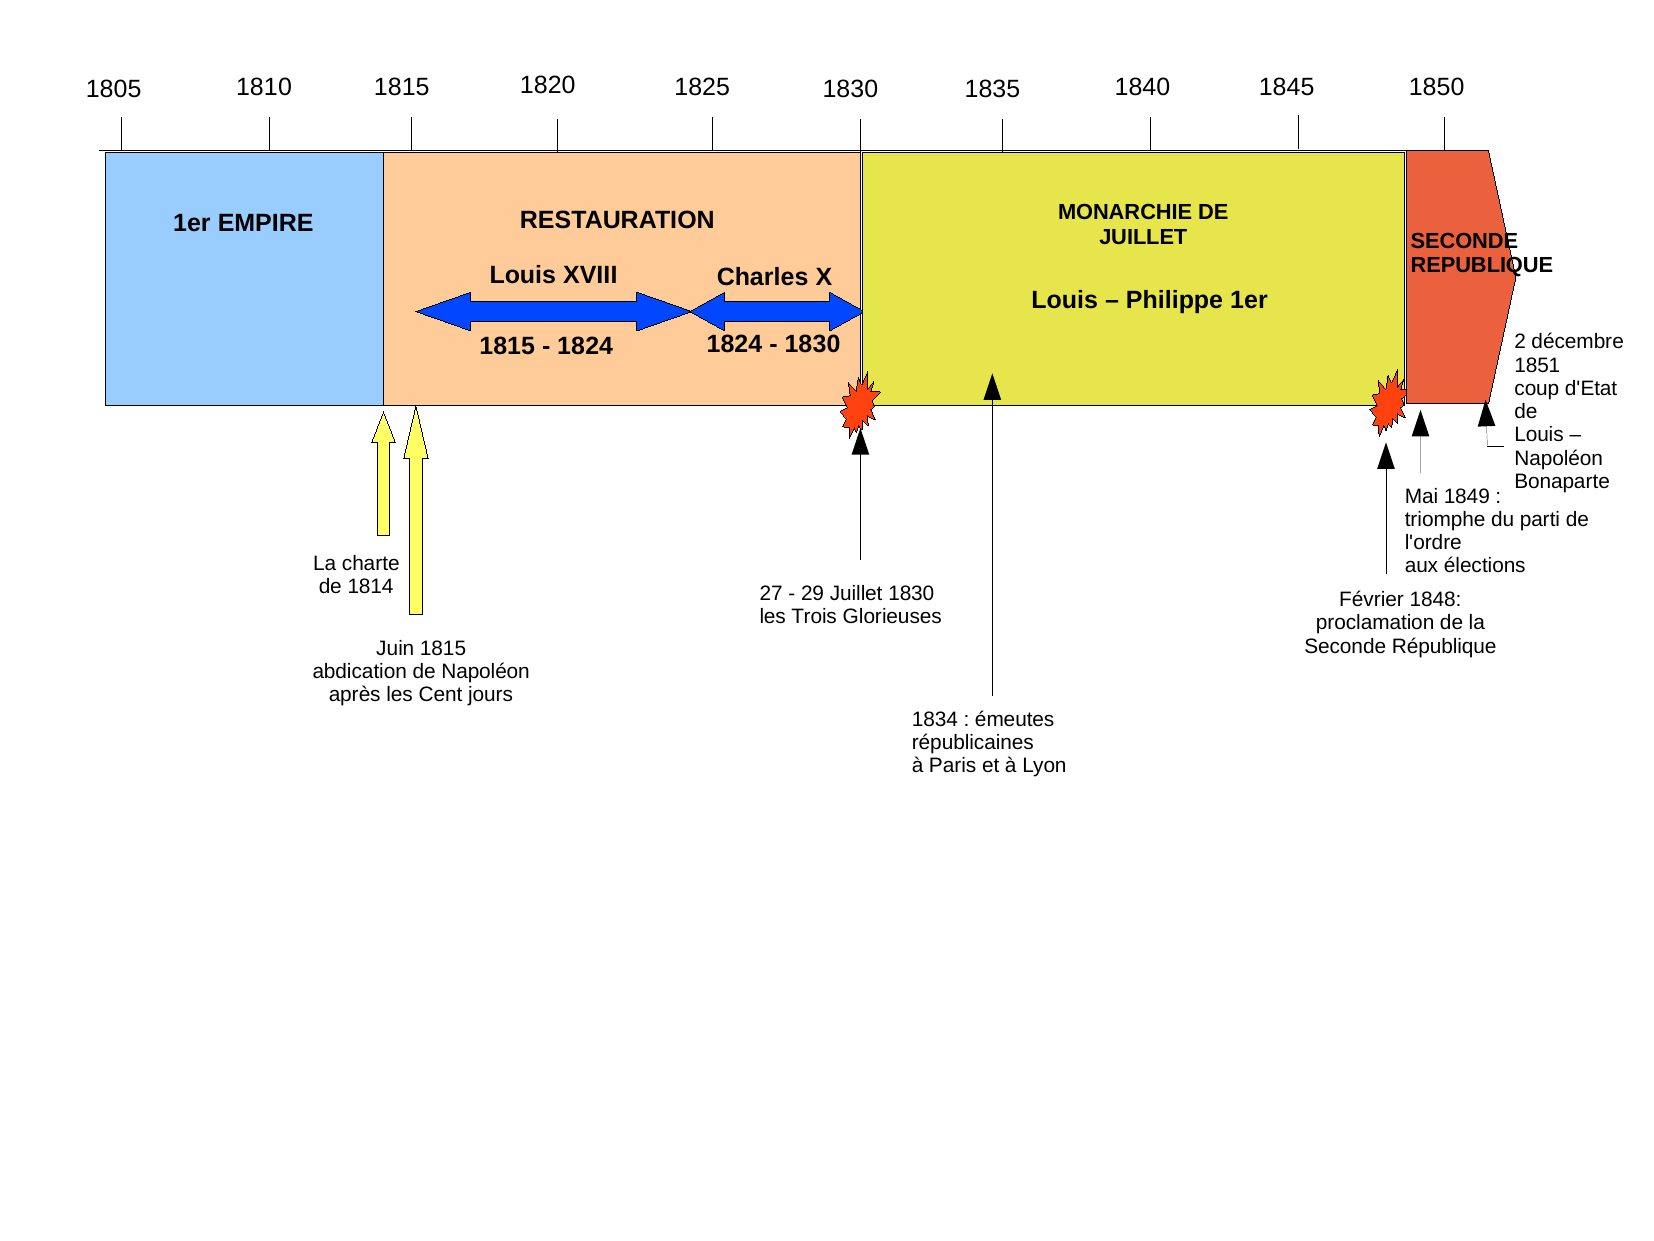

1820
1810
1845
1815
1825
1840
1850
1805
1830
1835
MONARCHIE DE JUILLET
RESTAURATION
1er EMPIRE
SECONDE
REPUBLIQUE
Louis XVIII
Charles X
Louis – Philippe 1er
1824 - 1830
2 décembre 1851
coup d'Etat de
Louis – Napoléon
Bonaparte
1815 - 1824
Mai 1849 :
triomphe du parti de l'ordre
aux élections
La charte
 de 1814
27 - 29 Juillet 1830
les Trois Glorieuses
Février 1848:
proclamation de la Seconde République
Juin 1815
abdication de Napoléon
après les Cent jours
1834 : émeutes
républicaines
à Paris et à Lyon